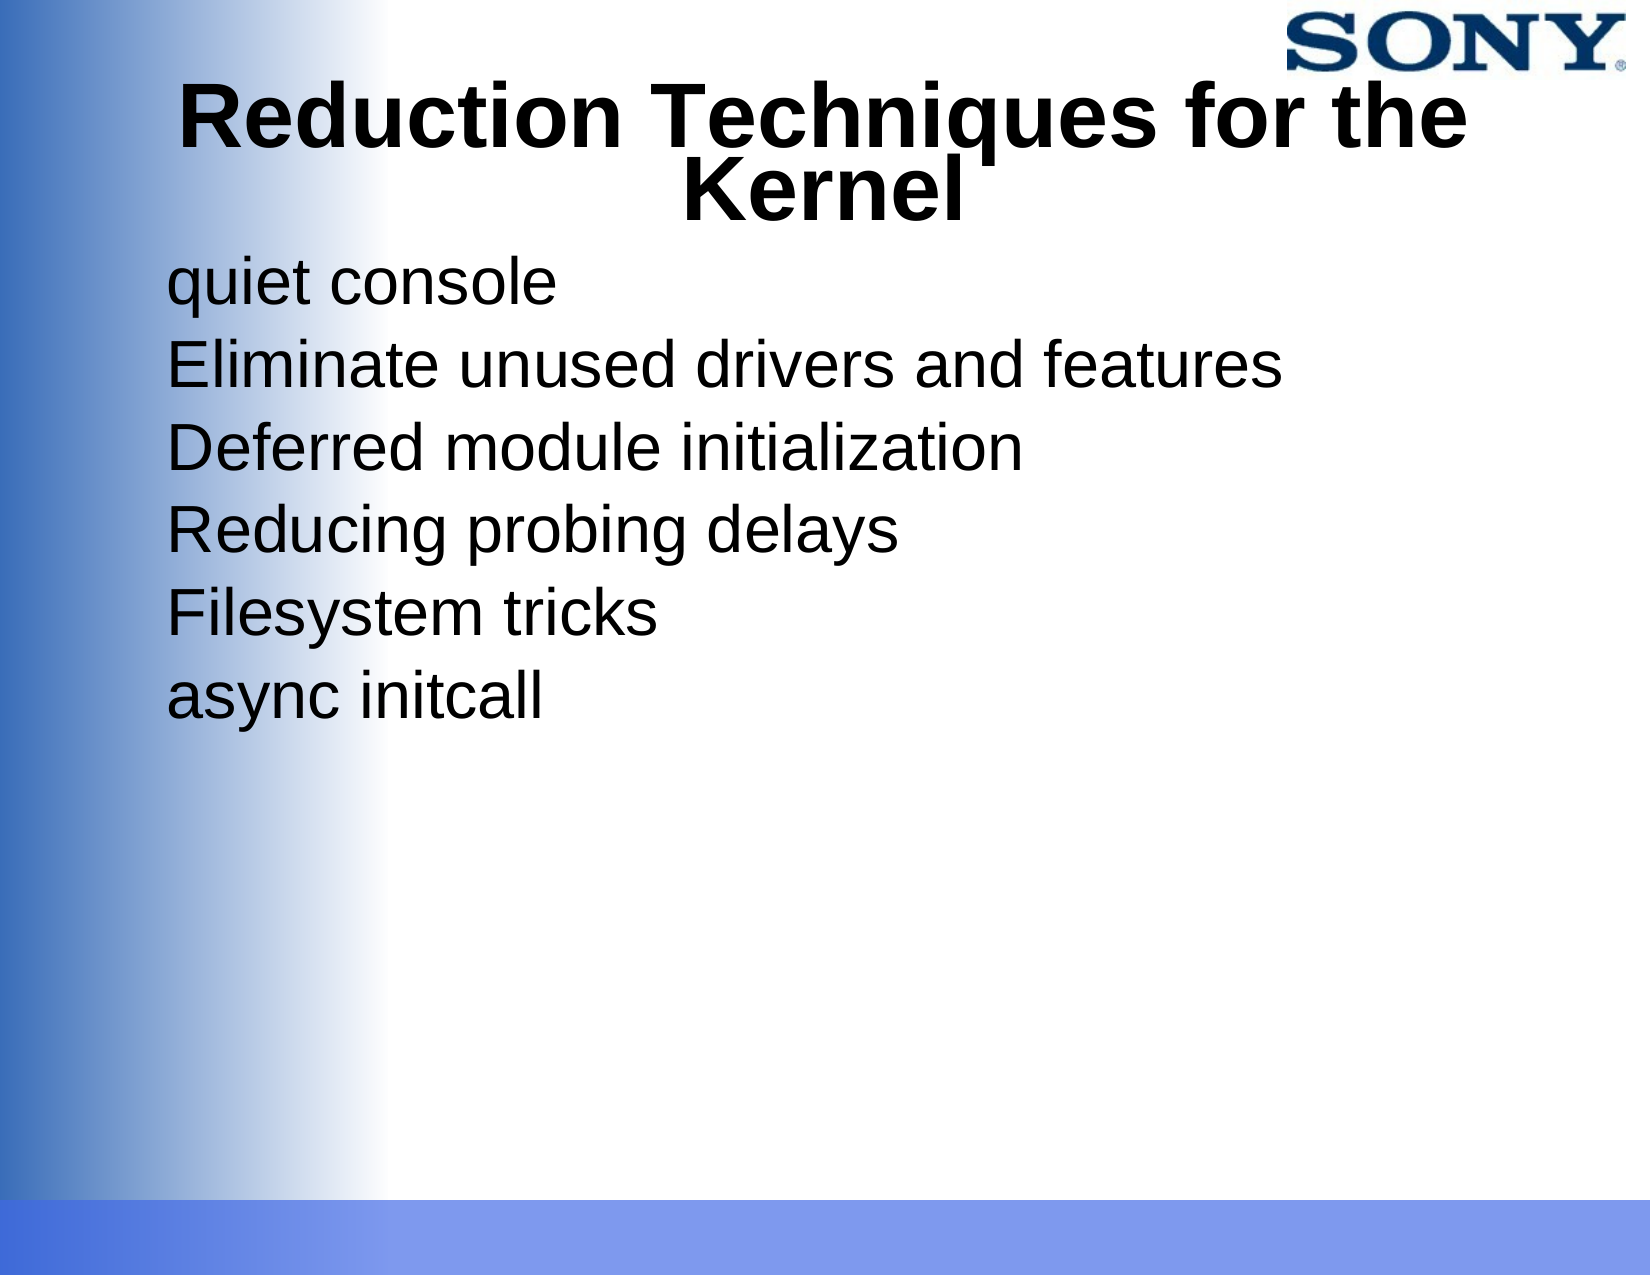

# Reduction Techniques for the Kernel
quiet console
Eliminate unused drivers and features
Deferred module initialization
Reducing probing delays
Filesystem tricks
async initcall